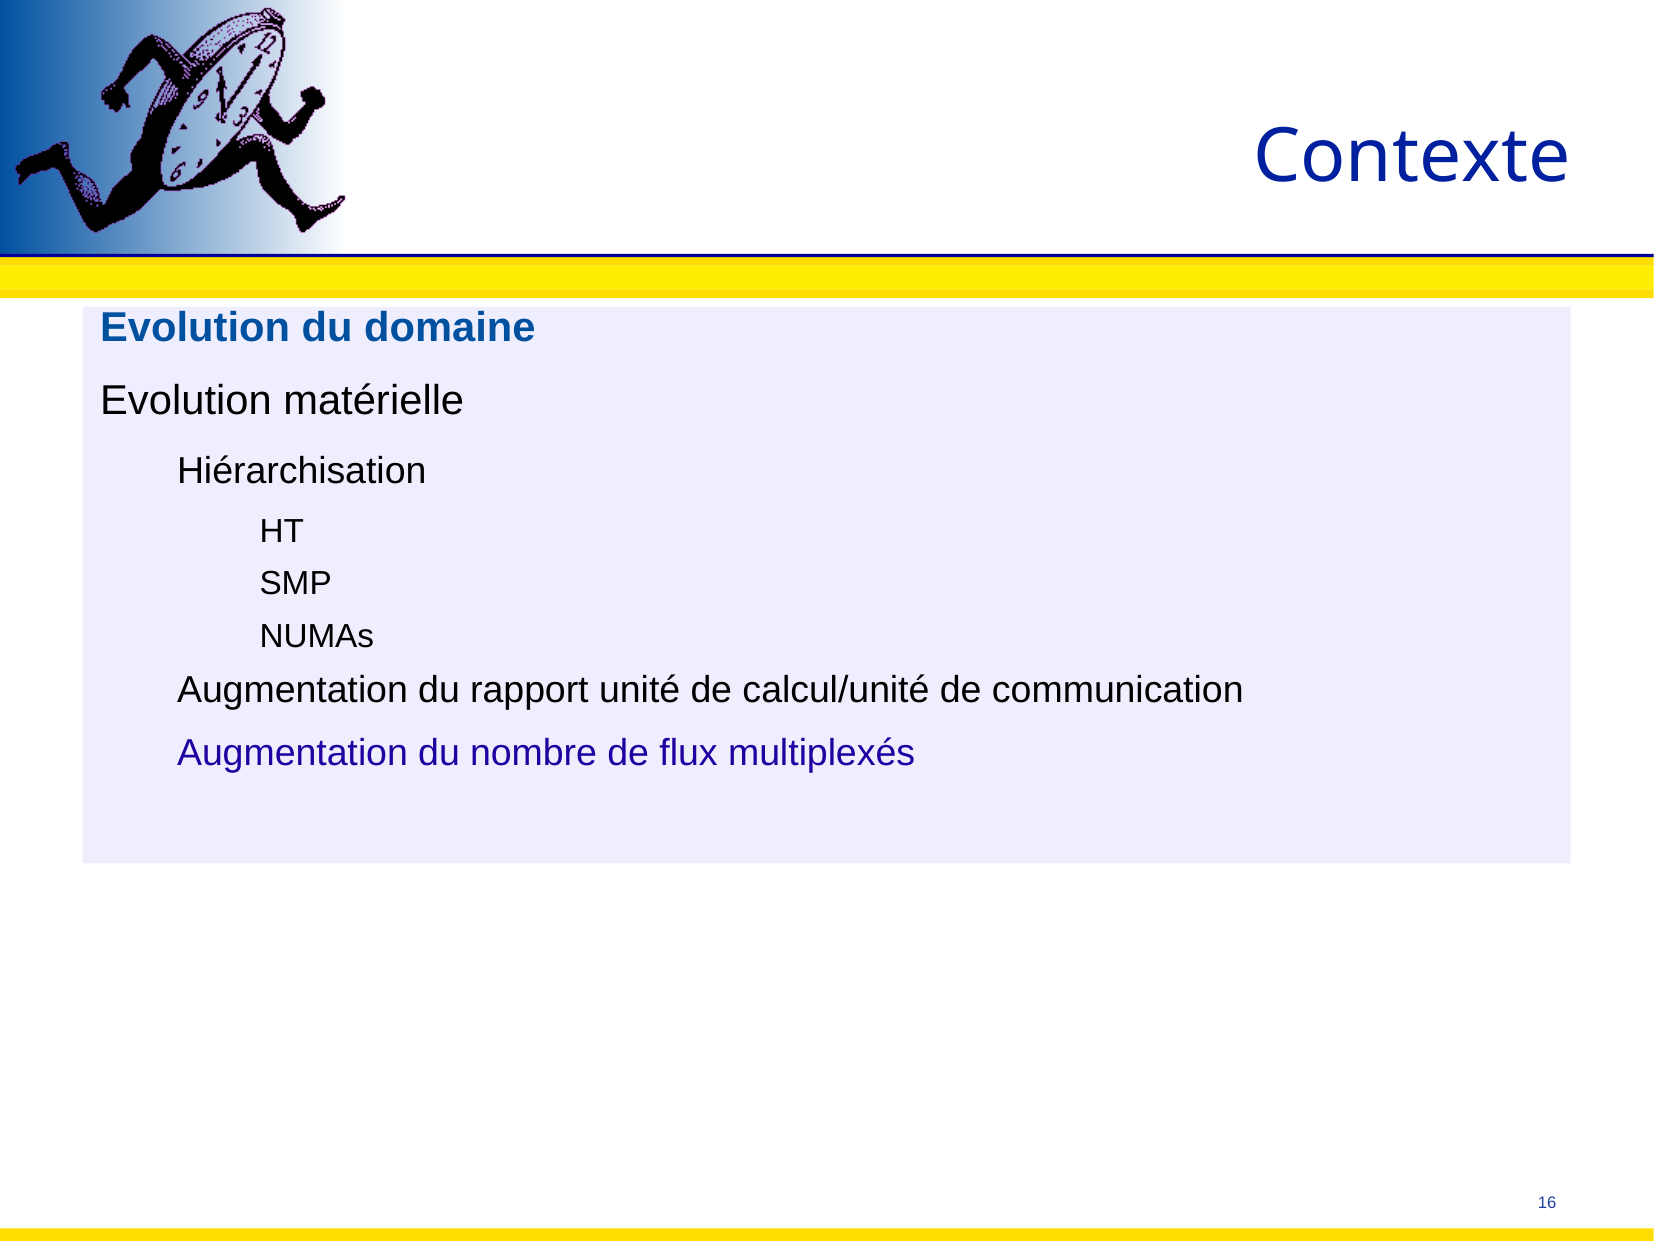

# Contexte
Evolution du domaine
Evolution matérielle
Hiérarchisation
HT
SMP
NUMAs
Augmentation du rapport unité de calcul/unité de communication
Augmentation du nombre de flux multiplexés